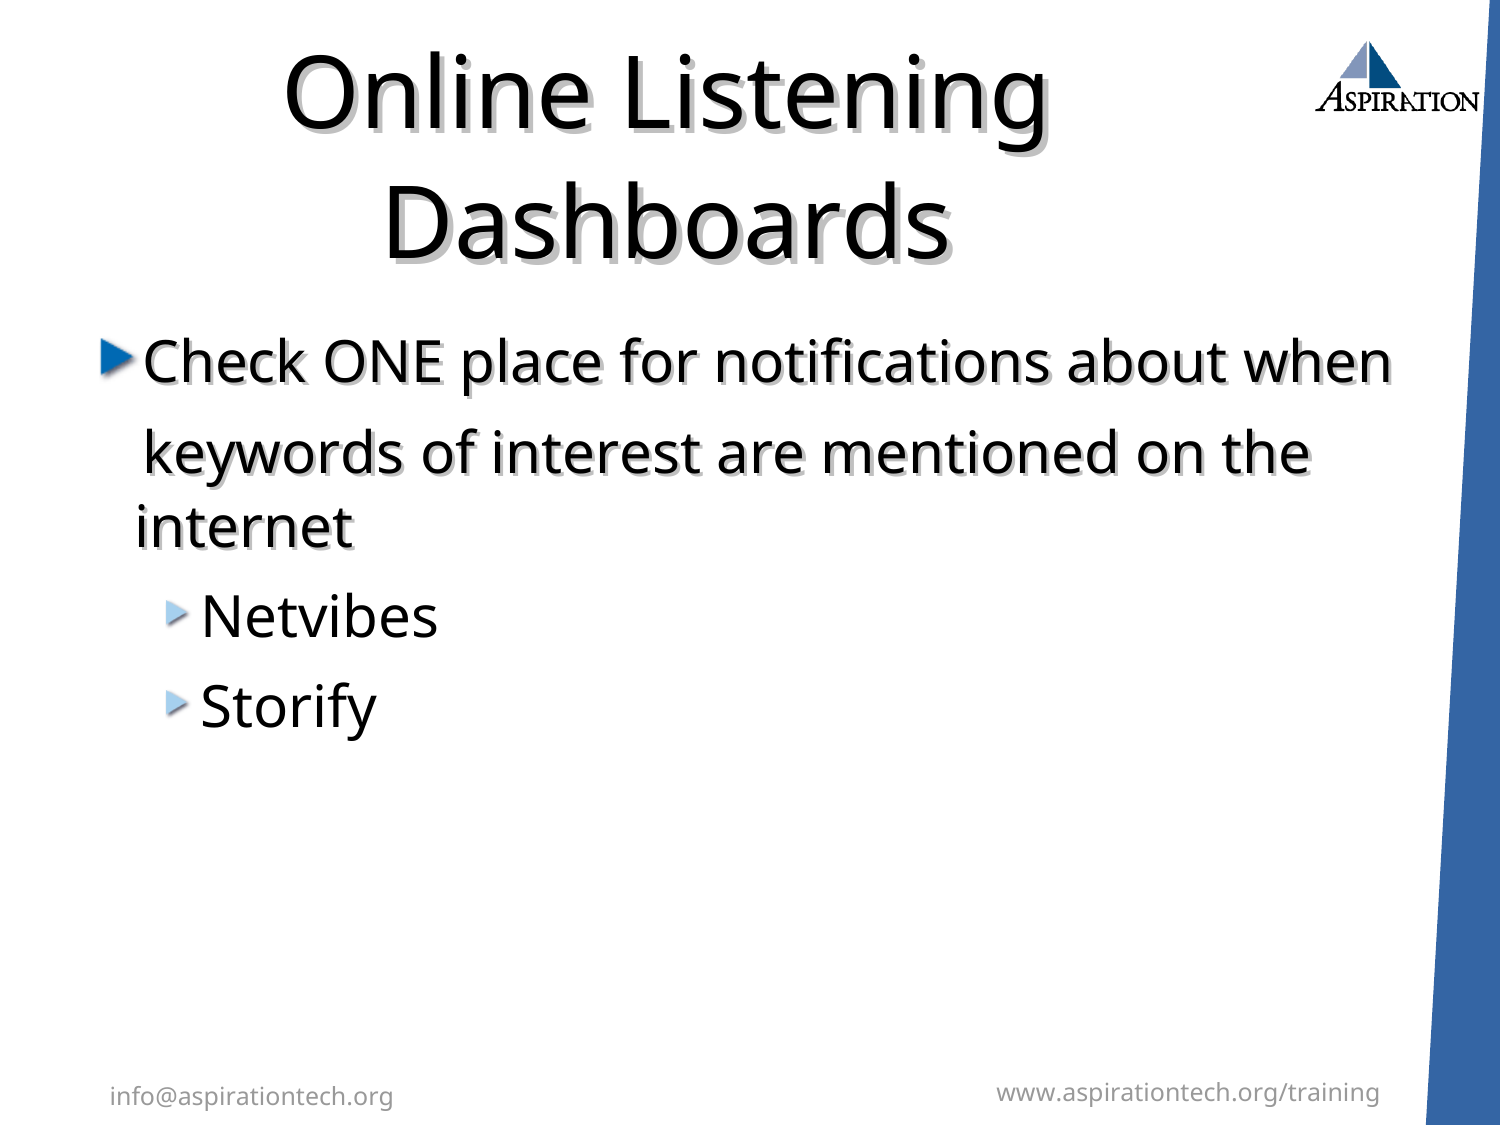

# Online Listening Dashboards
Check ONE place for notifications about when
keywords of interest are mentioned on the internet
Netvibes
Storify